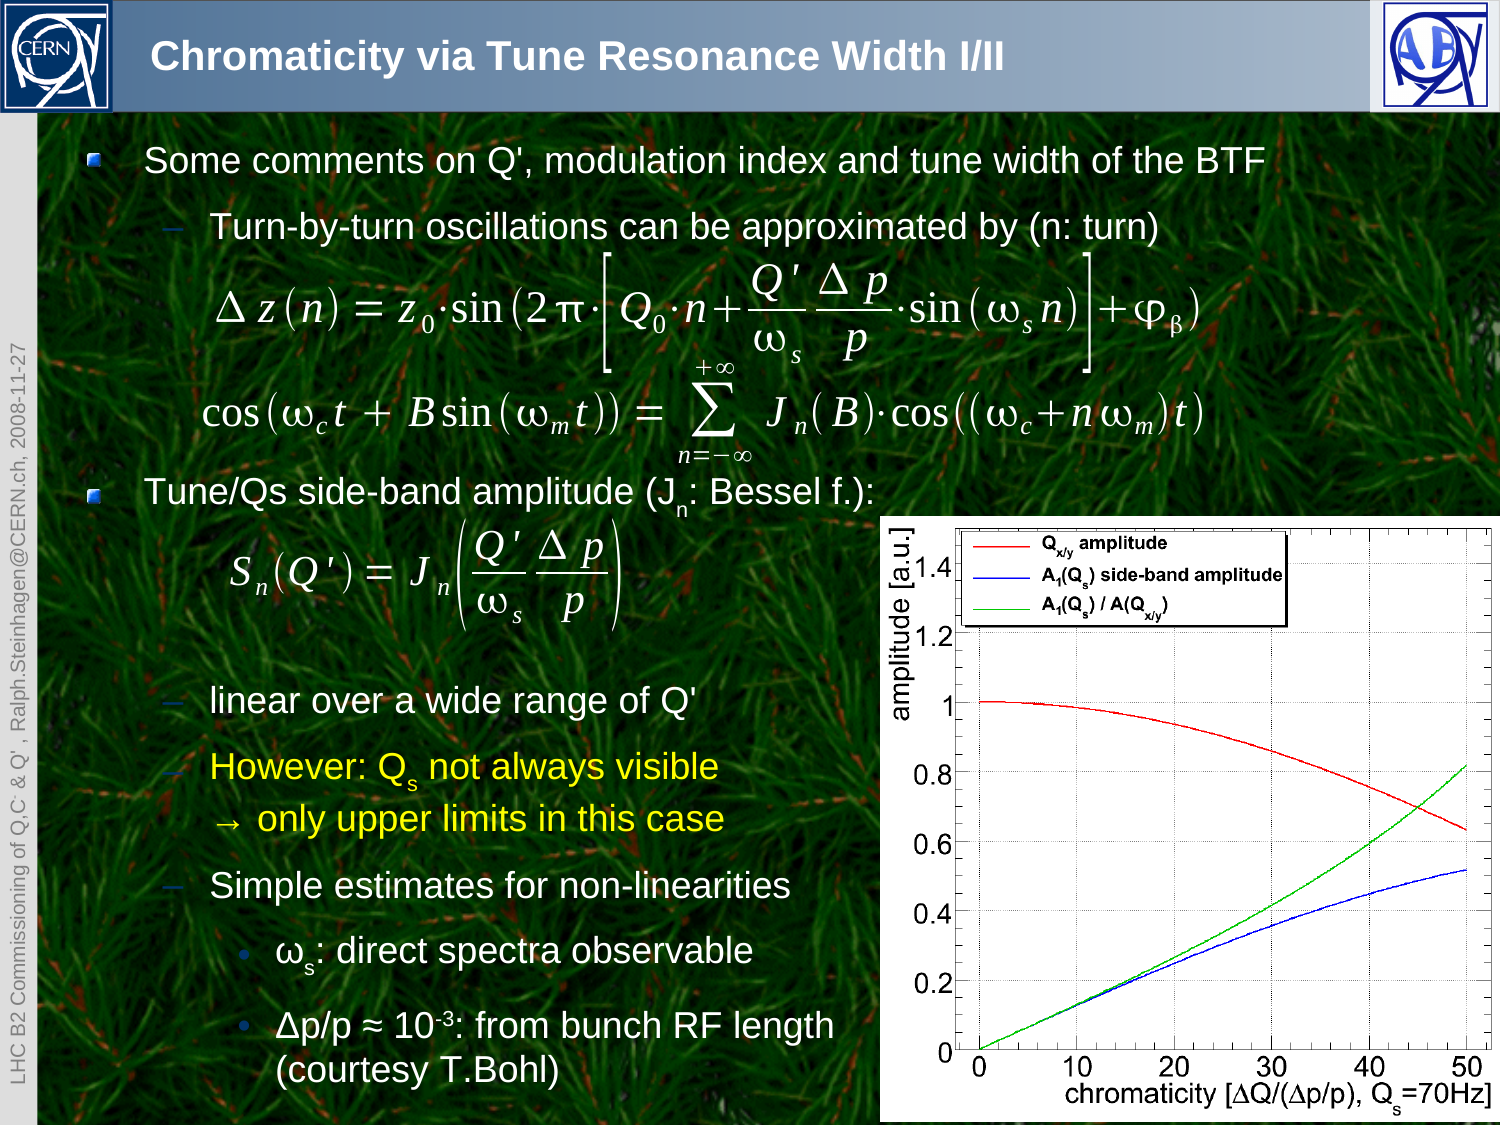

# Chromaticity via Tune Resonance Width I/II
Some comments on Q', modulation index and tune width of the BTF
Turn-by-turn oscillations can be approximated by (n: turn)
Tune/Qs side-band amplitude (Jn: Bessel f.):
linear over a wide range of Q'
However: Qs not always visible					 → only upper limits in this case
Simple estimates for non-linearities
ωs: direct spectra observable
Δp/p ≈ 10-3: from bunch RF length 			(courtesy T.Bohl)